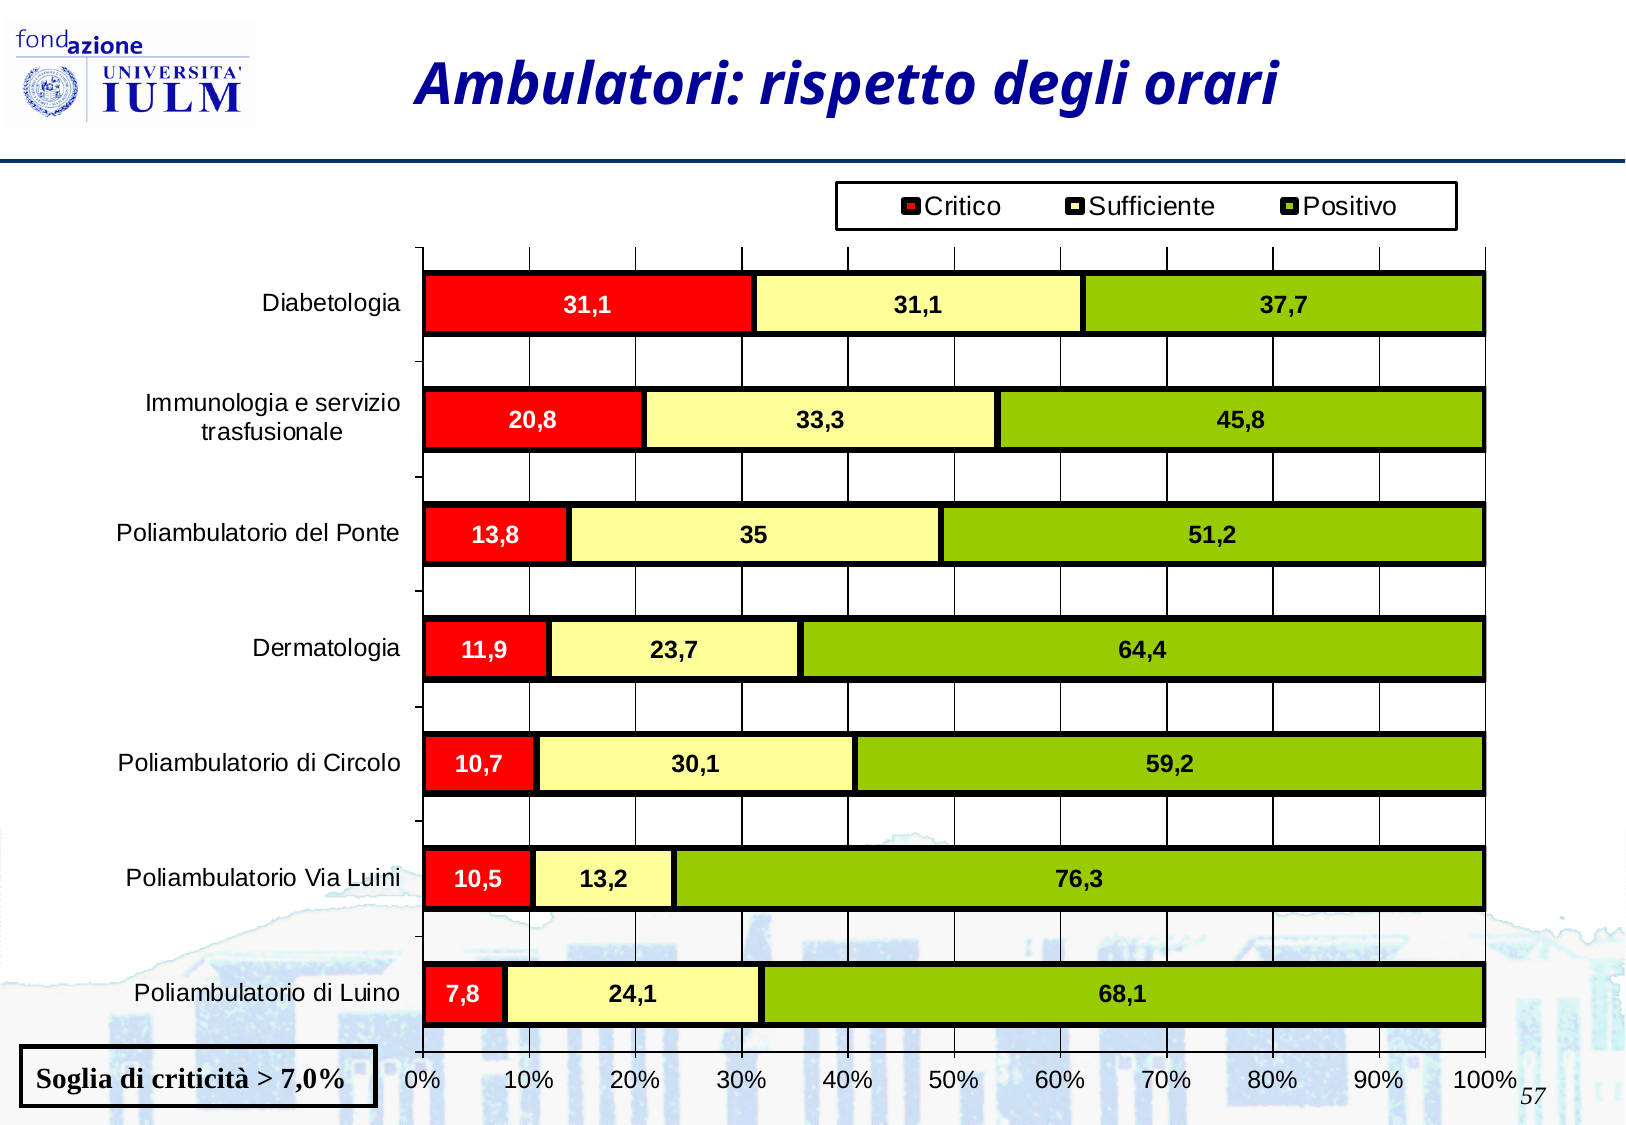

Ambulatori: rispetto degli orari
Soglia di criticità > 7,0%